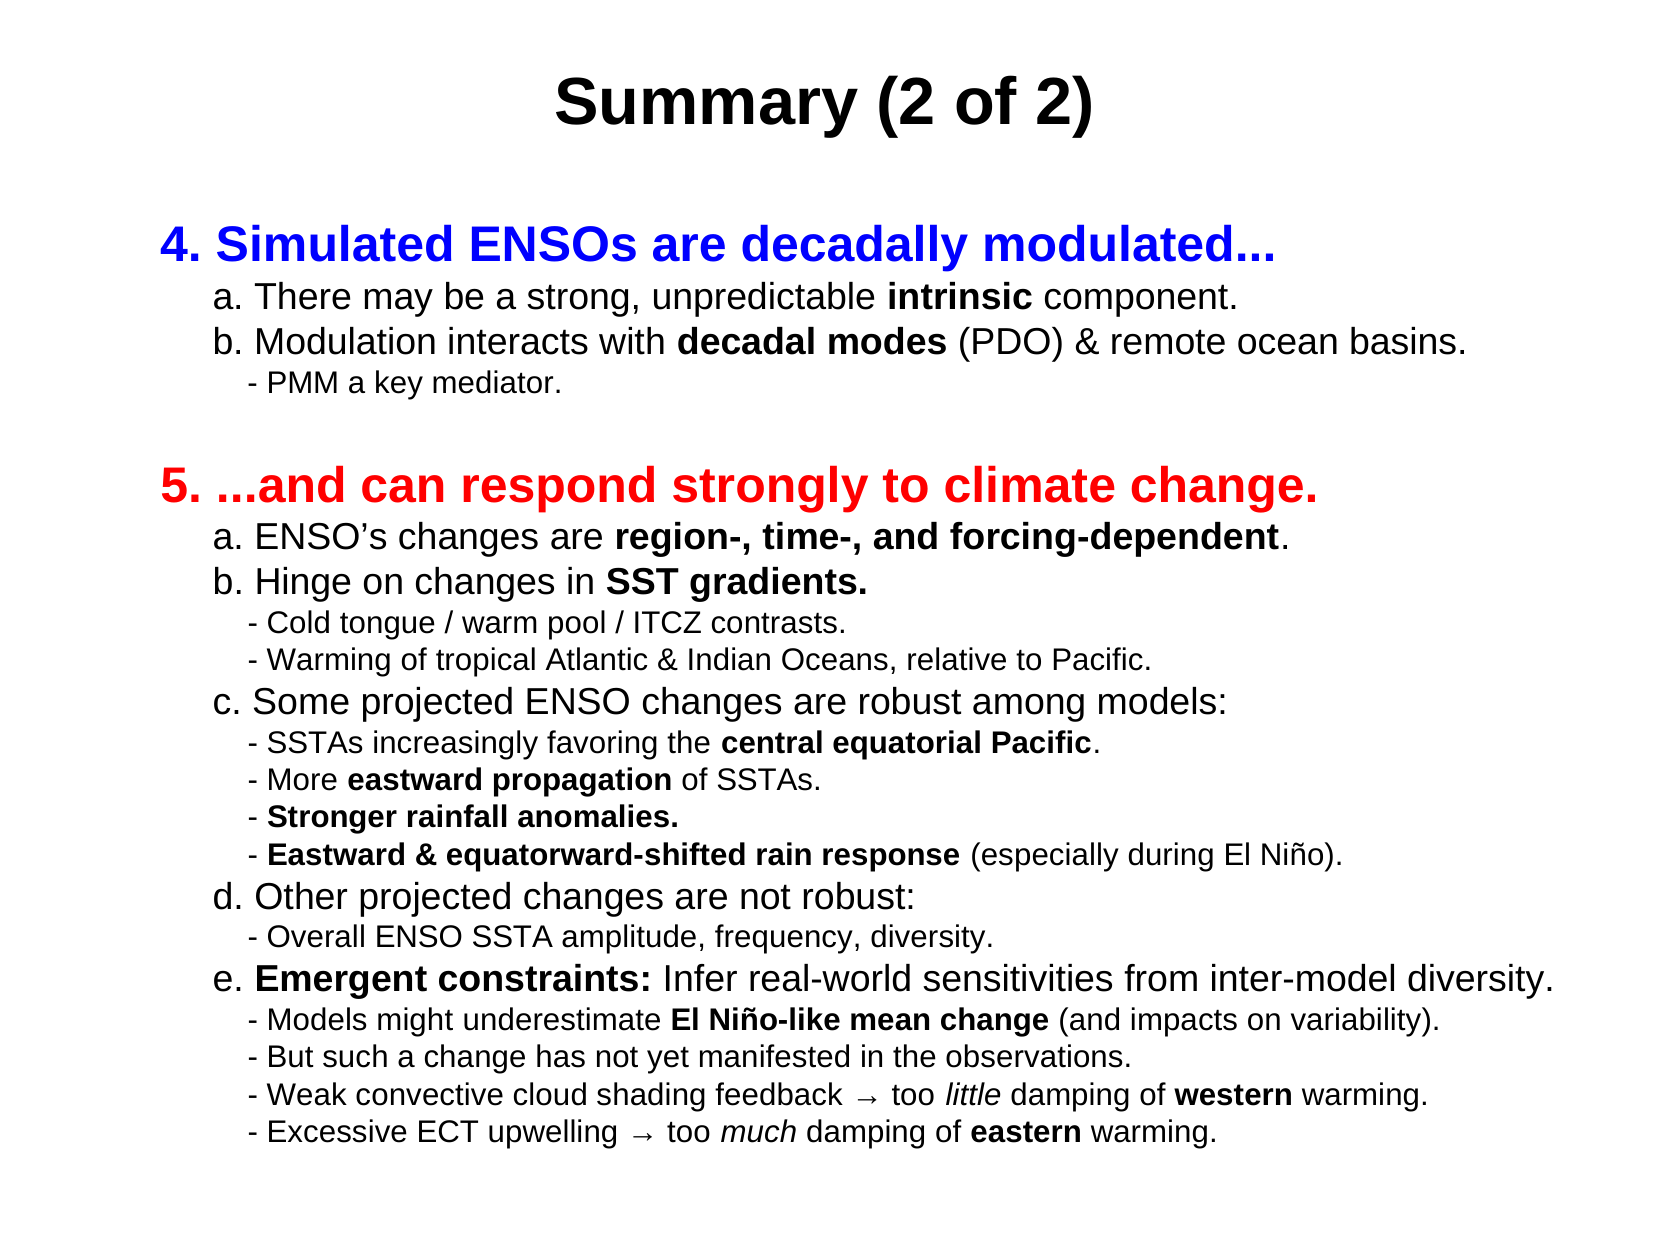

Summary (2 of 2)
4. Simulated ENSOs are decadally modulated...
 a. There may be a strong, unpredictable intrinsic component.
 b. Modulation interacts with decadal modes (PDO) & remote ocean basins.
 - PMM a key mediator.
5. ...and can respond strongly to climate change.
 a. ENSO’s changes are region-, time-, and forcing-dependent.
 b. Hinge on changes in SST gradients.
 - Cold tongue / warm pool / ITCZ contrasts.
 - Warming of tropical Atlantic & Indian Oceans, relative to Pacific.
 c. Some projected ENSO changes are robust among models:
 - SSTAs increasingly favoring the central equatorial Pacific.
 - More eastward propagation of SSTAs.
 - Stronger rainfall anomalies.
 - Eastward & equatorward-shifted rain response (especially during El Niño).
 d. Other projected changes are not robust:
 - Overall ENSO SSTA amplitude, frequency, diversity.
 e. Emergent constraints: Infer real-world sensitivities from inter-model diversity.
 - Models might underestimate El Niño-like mean change (and impacts on variability).
 - But such a change has not yet manifested in the observations.
 - Weak convective cloud shading feedback → too little damping of western warming.
 - Excessive ECT upwelling → too much damping of eastern warming.